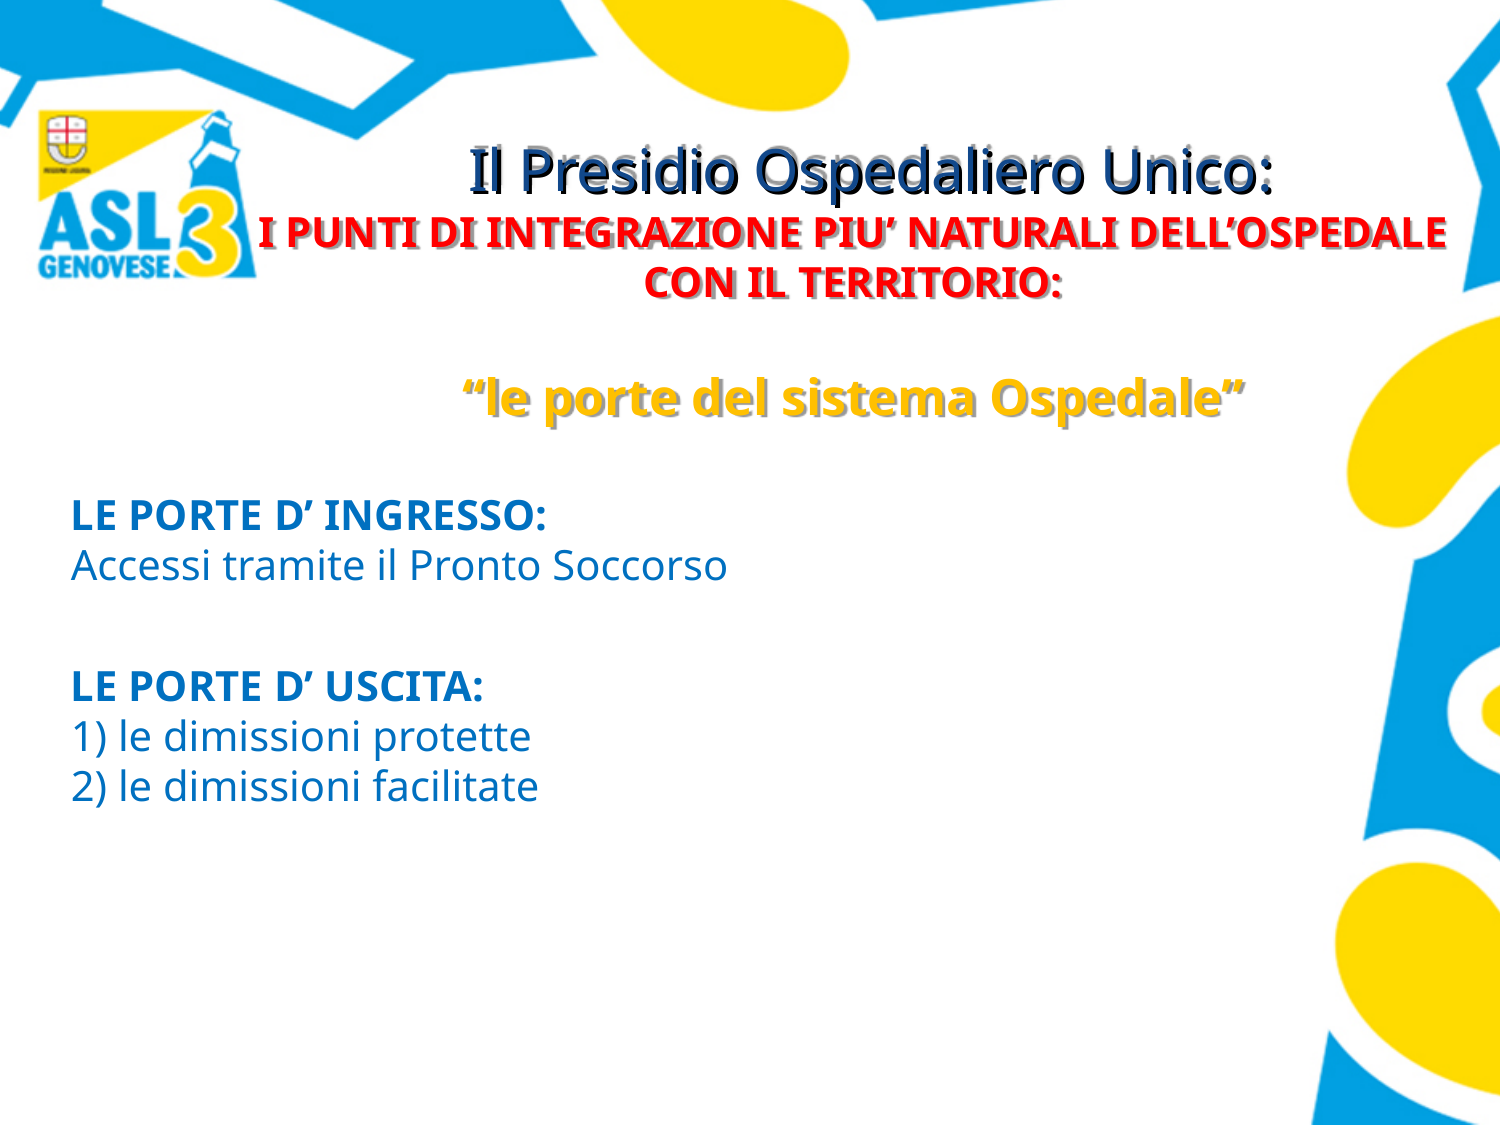

Il Presidio Ospedaliero Unico:
I PUNTI DI INTEGRAZIONE PIU’ NATURALI DELL’OSPEDALE CON IL TERRITORIO:
“le porte del sistema Ospedale”
LE PORTE D’ INGRESSO:
Accessi tramite il Pronto Soccorso
LE PORTE D’ USCITA:
1) le dimissioni protette
2) le dimissioni facilitate